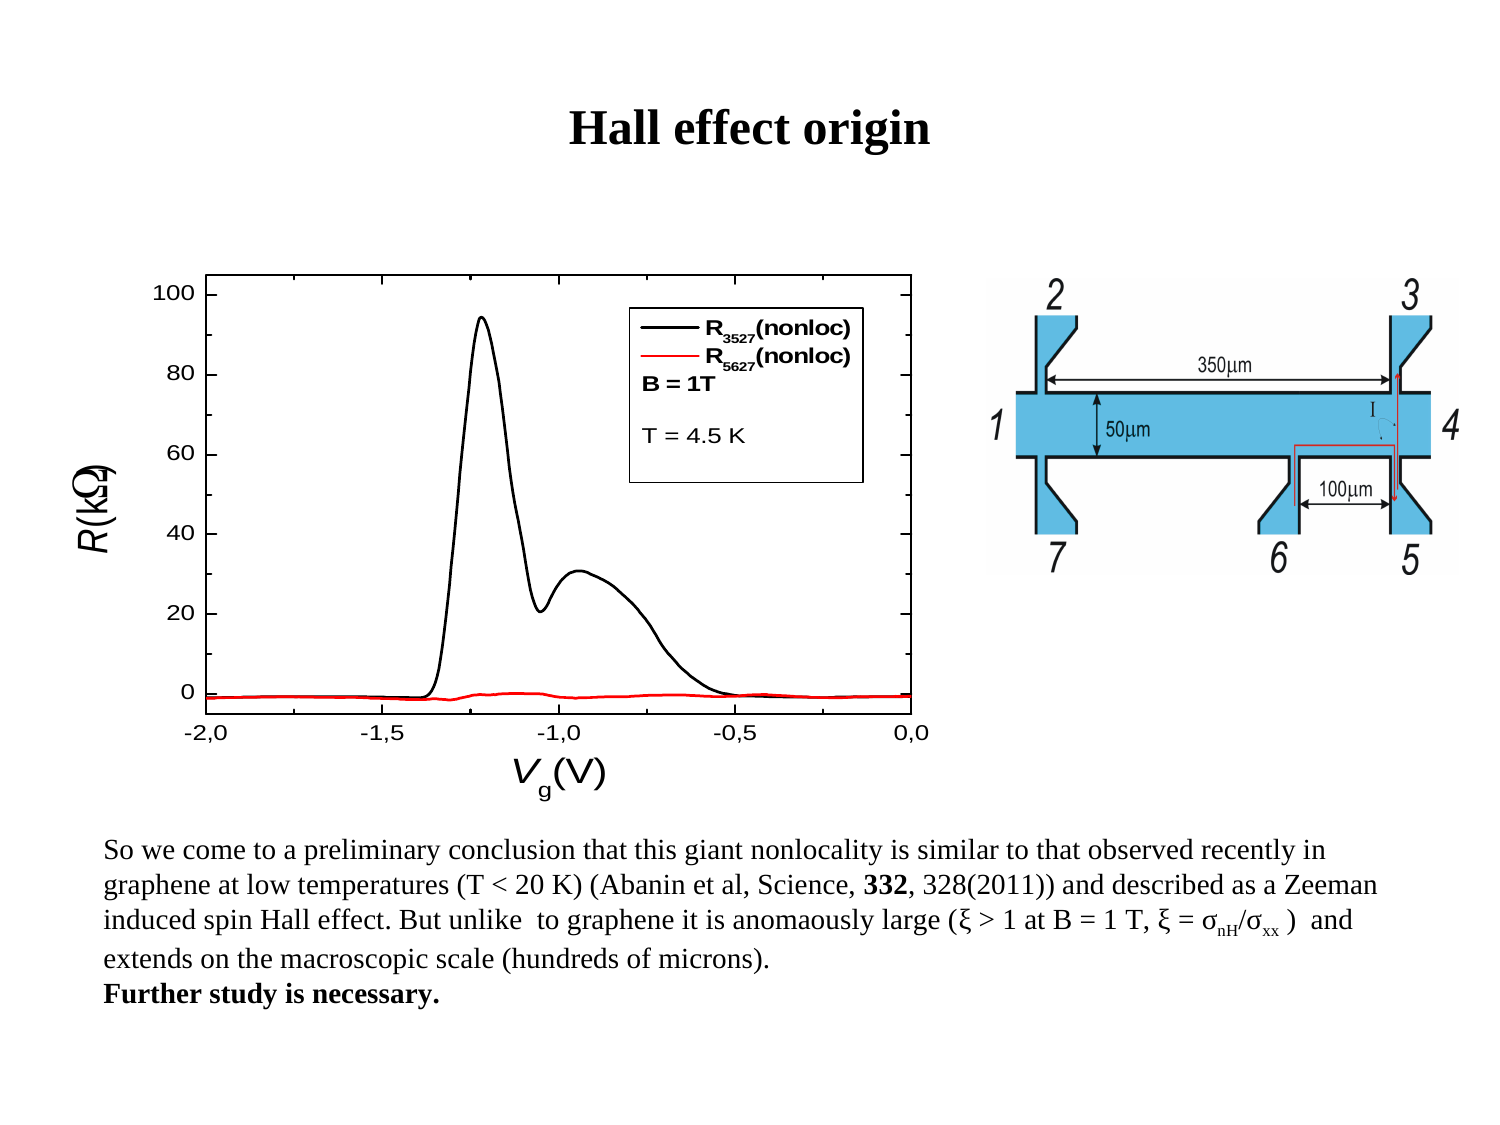

# Hall effect origin
So we come to a preliminary conclusion that this giant nonlocality is similar to that observed recently in
graphene at low temperatures (T < 20 K) (Abanin et al, Science, 332, 328(2011)) and described as a Zeeman induced spin Hall effect. But unlike to graphene it is anomaously large (ξ > 1 at B = 1 T, ξ = σnH/σxx ) and extends on the macroscopic scale (hundreds of microns).
Further study is necessary.